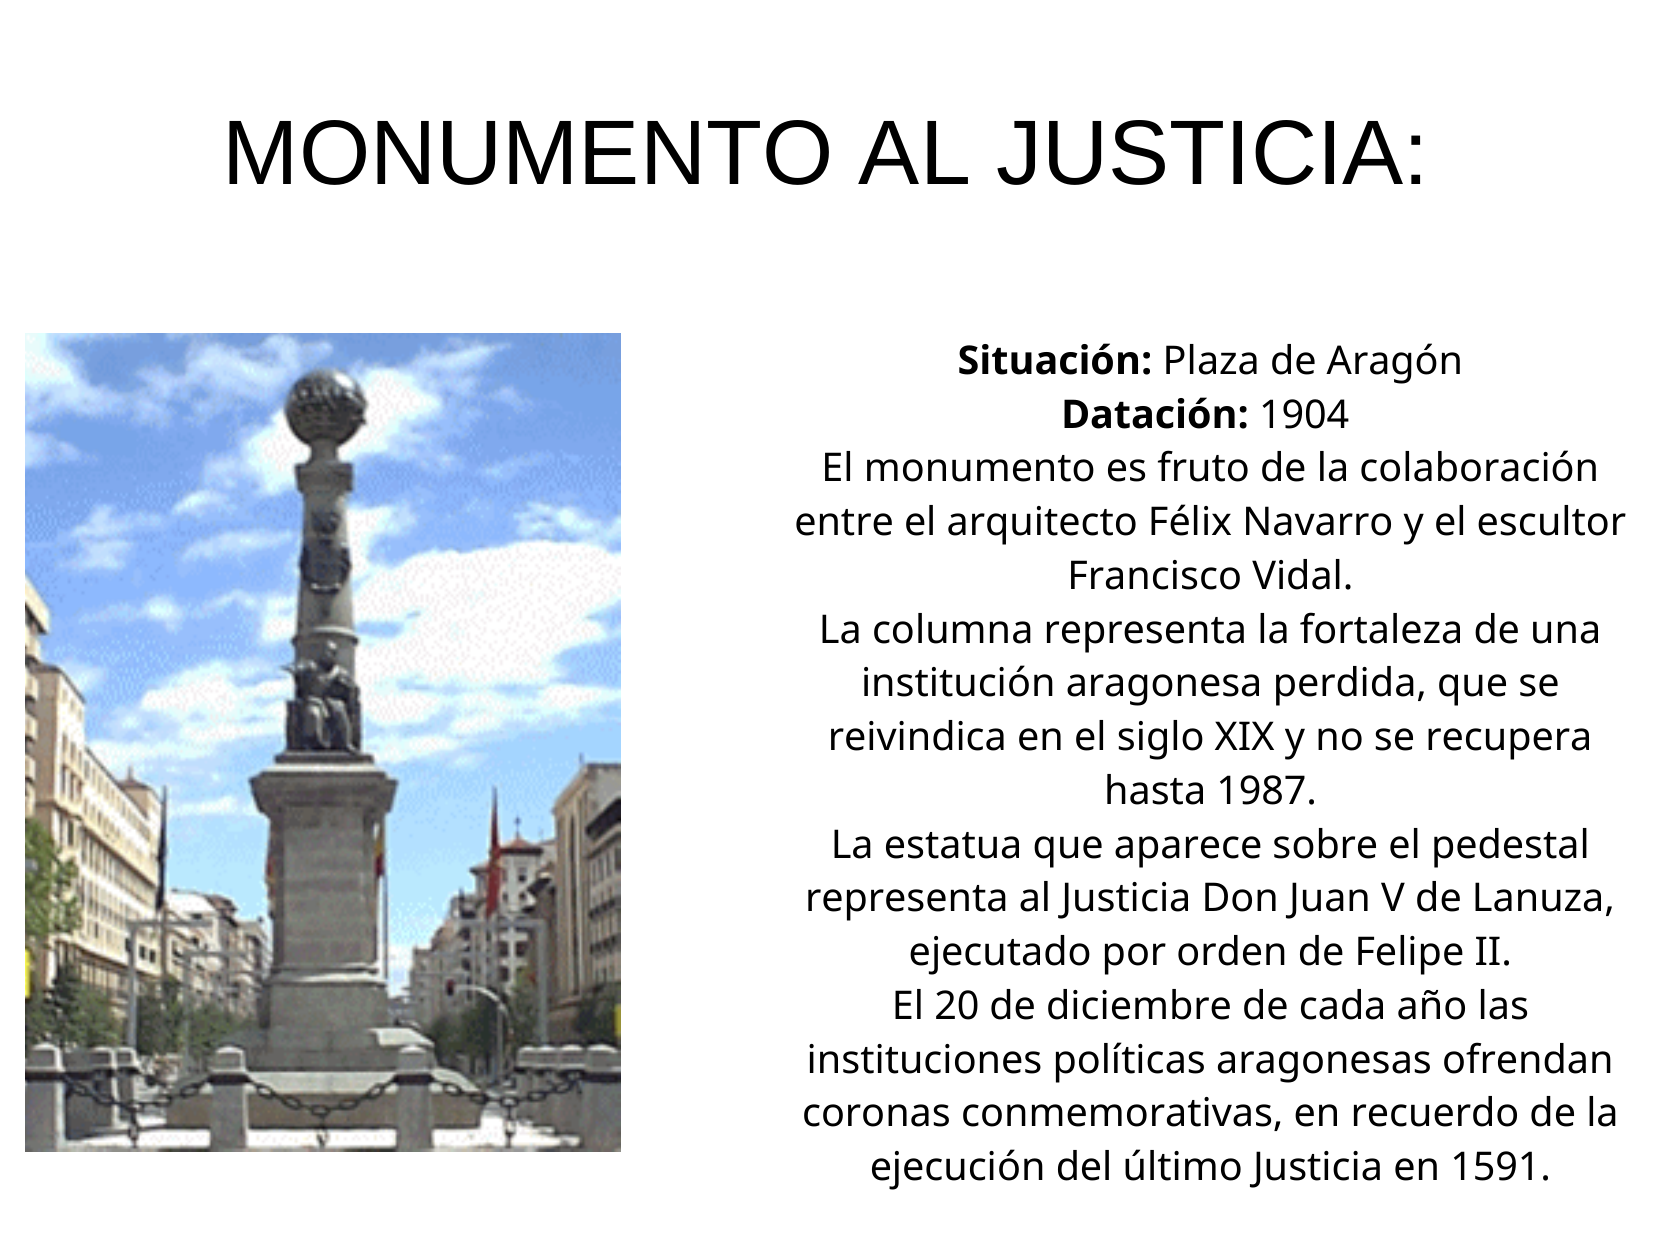

# MONUMENTO AL JUSTICIA:
Situación: Plaza de Aragón
Datación: 1904
El monumento es fruto de la colaboración entre el arquitecto Félix Navarro y el escultor Francisco Vidal.
La columna representa la fortaleza de una institución aragonesa perdida, que se reivindica en el siglo XIX y no se recupera hasta 1987.
La estatua que aparece sobre el pedestal representa al Justicia Don Juan V de Lanuza, ejecutado por orden de Felipe II.
El 20 de diciembre de cada año las instituciones políticas aragonesas ofrendan coronas conmemorativas, en recuerdo de la ejecución del último Justicia en 1591.